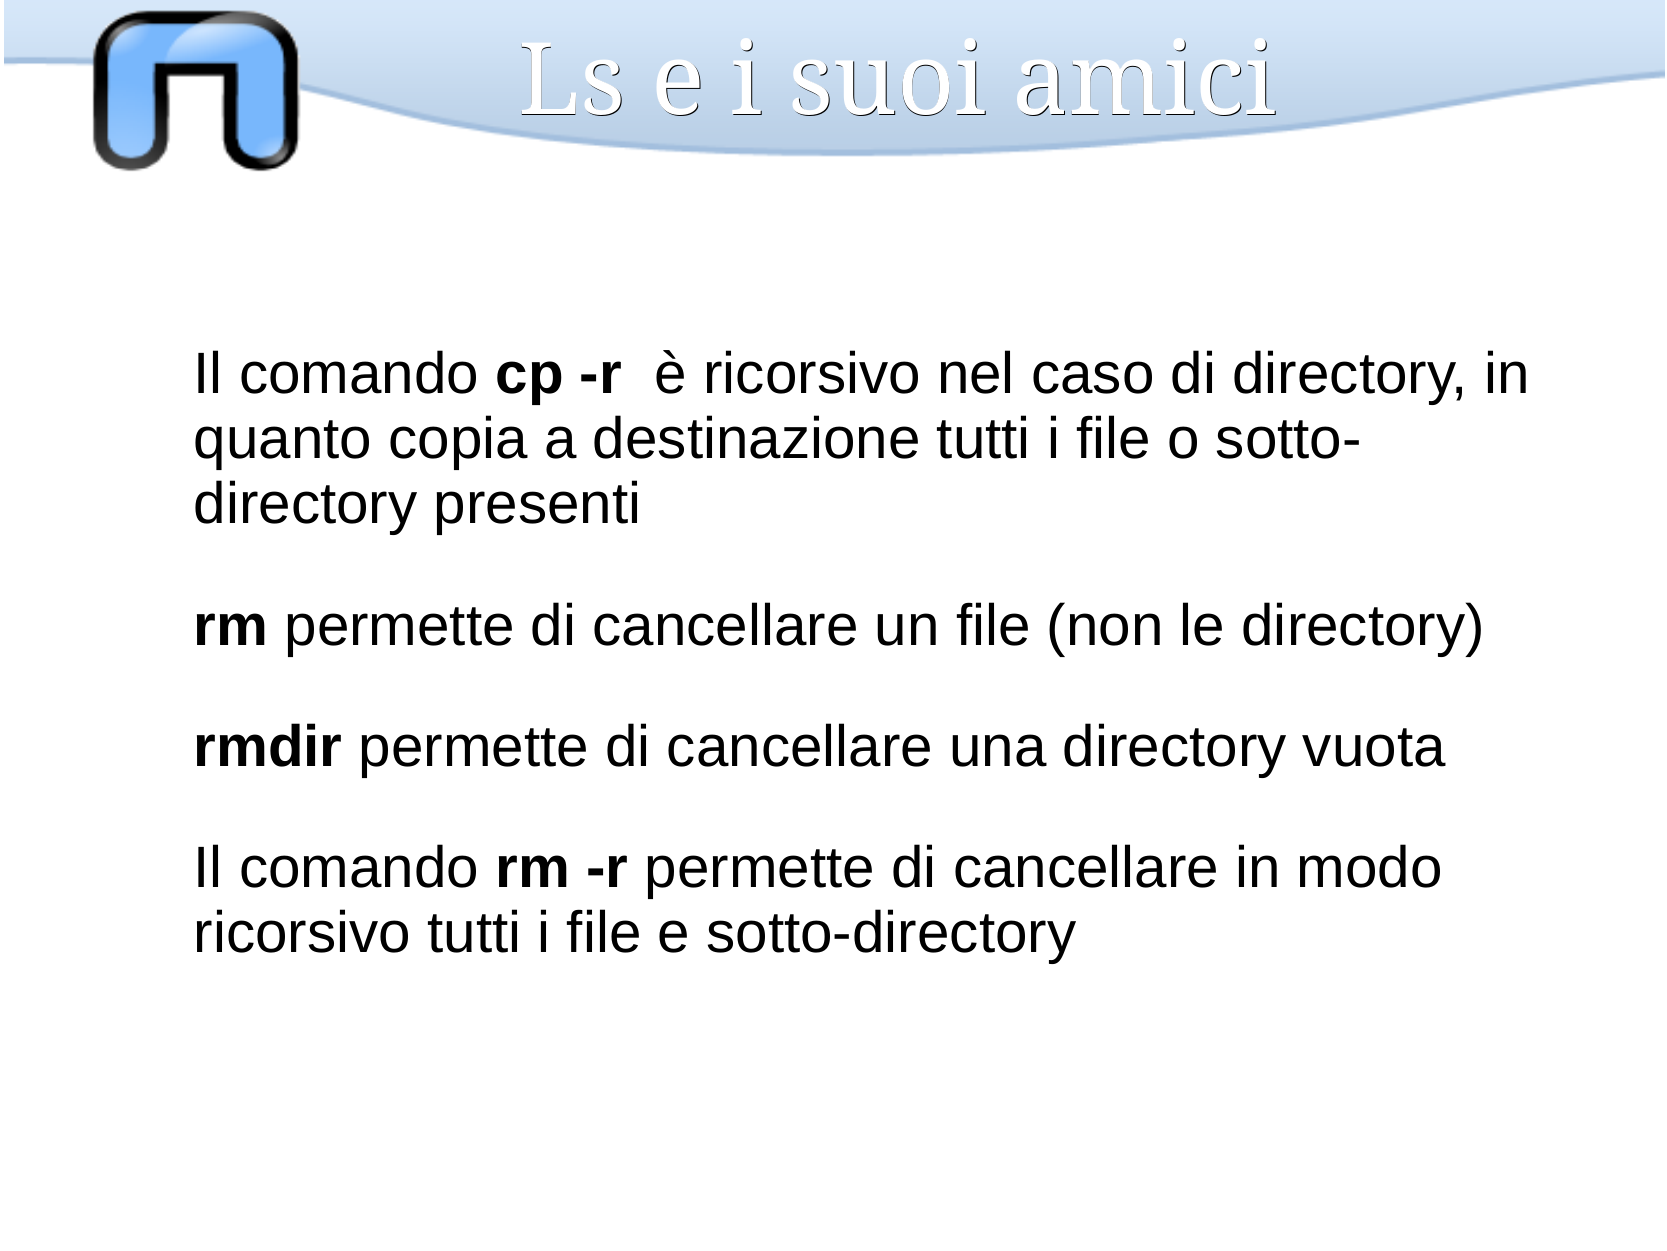

Ls e i suoi amici
# Il comando cp -r è ricorsivo nel caso di directory, in quanto copia a destinazione tutti i file o sotto-directory presenti
rm permette di cancellare un file (non le directory)
rmdir permette di cancellare una directory vuota
Il comando rm -r permette di cancellare in modo ricorsivo tutti i file e sotto-directory